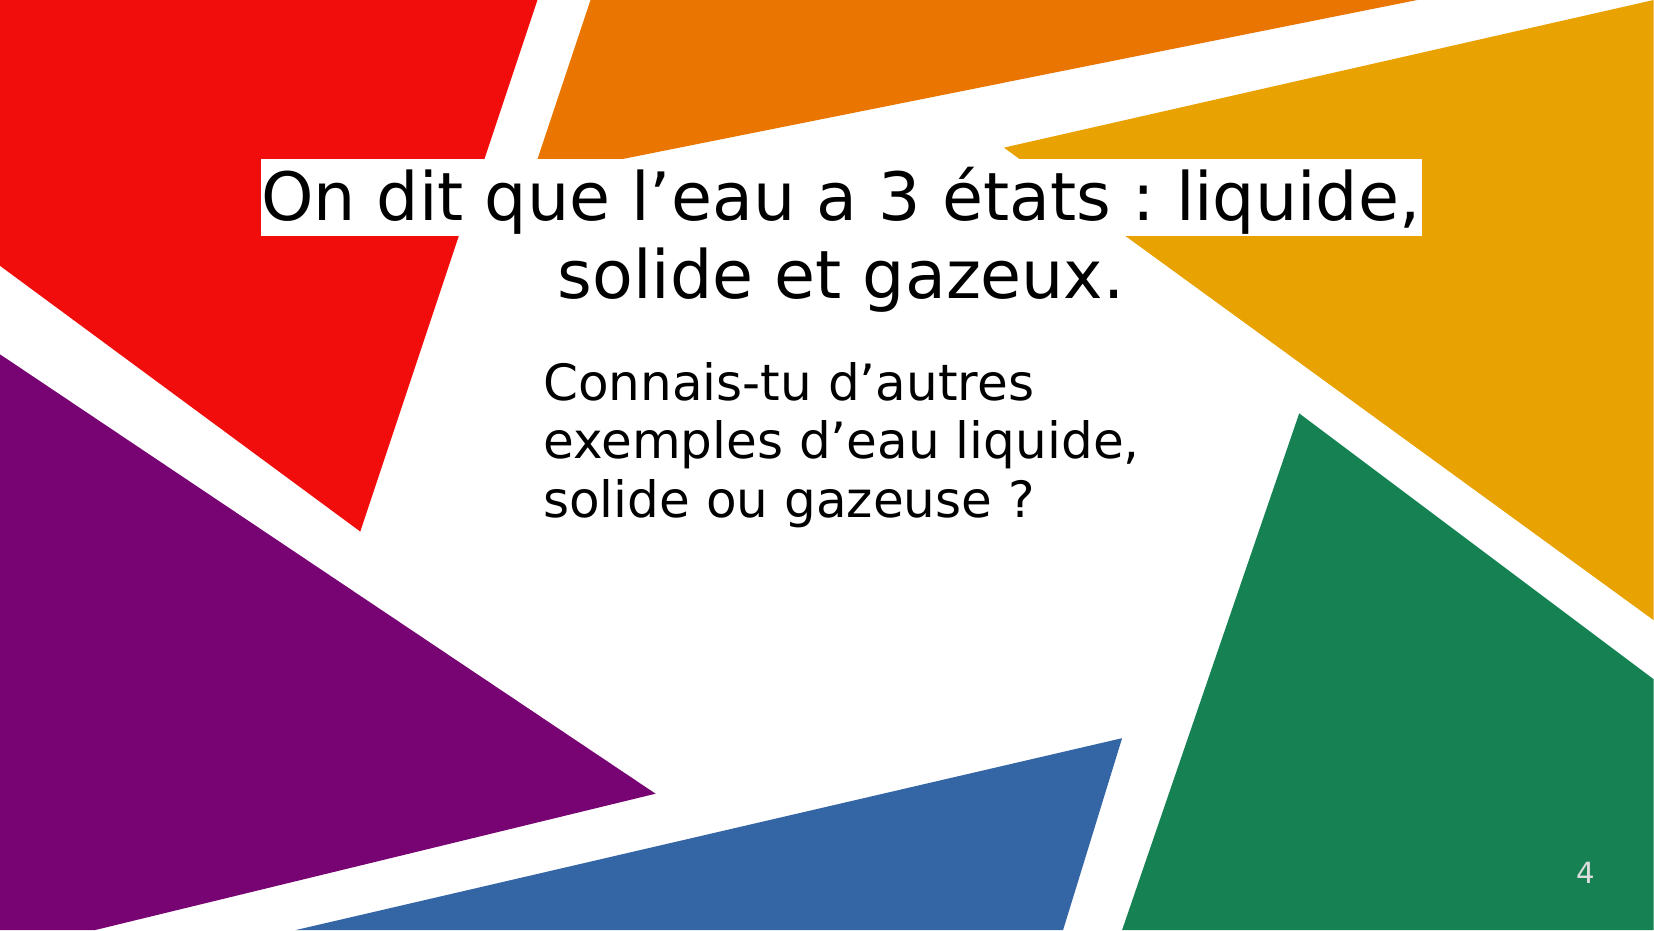

# On dit que l’eau a 3 états : liquide, solide et gazeux.
Connais-tu d’autres exemples d’eau liquide, solide ou gazeuse ?
4